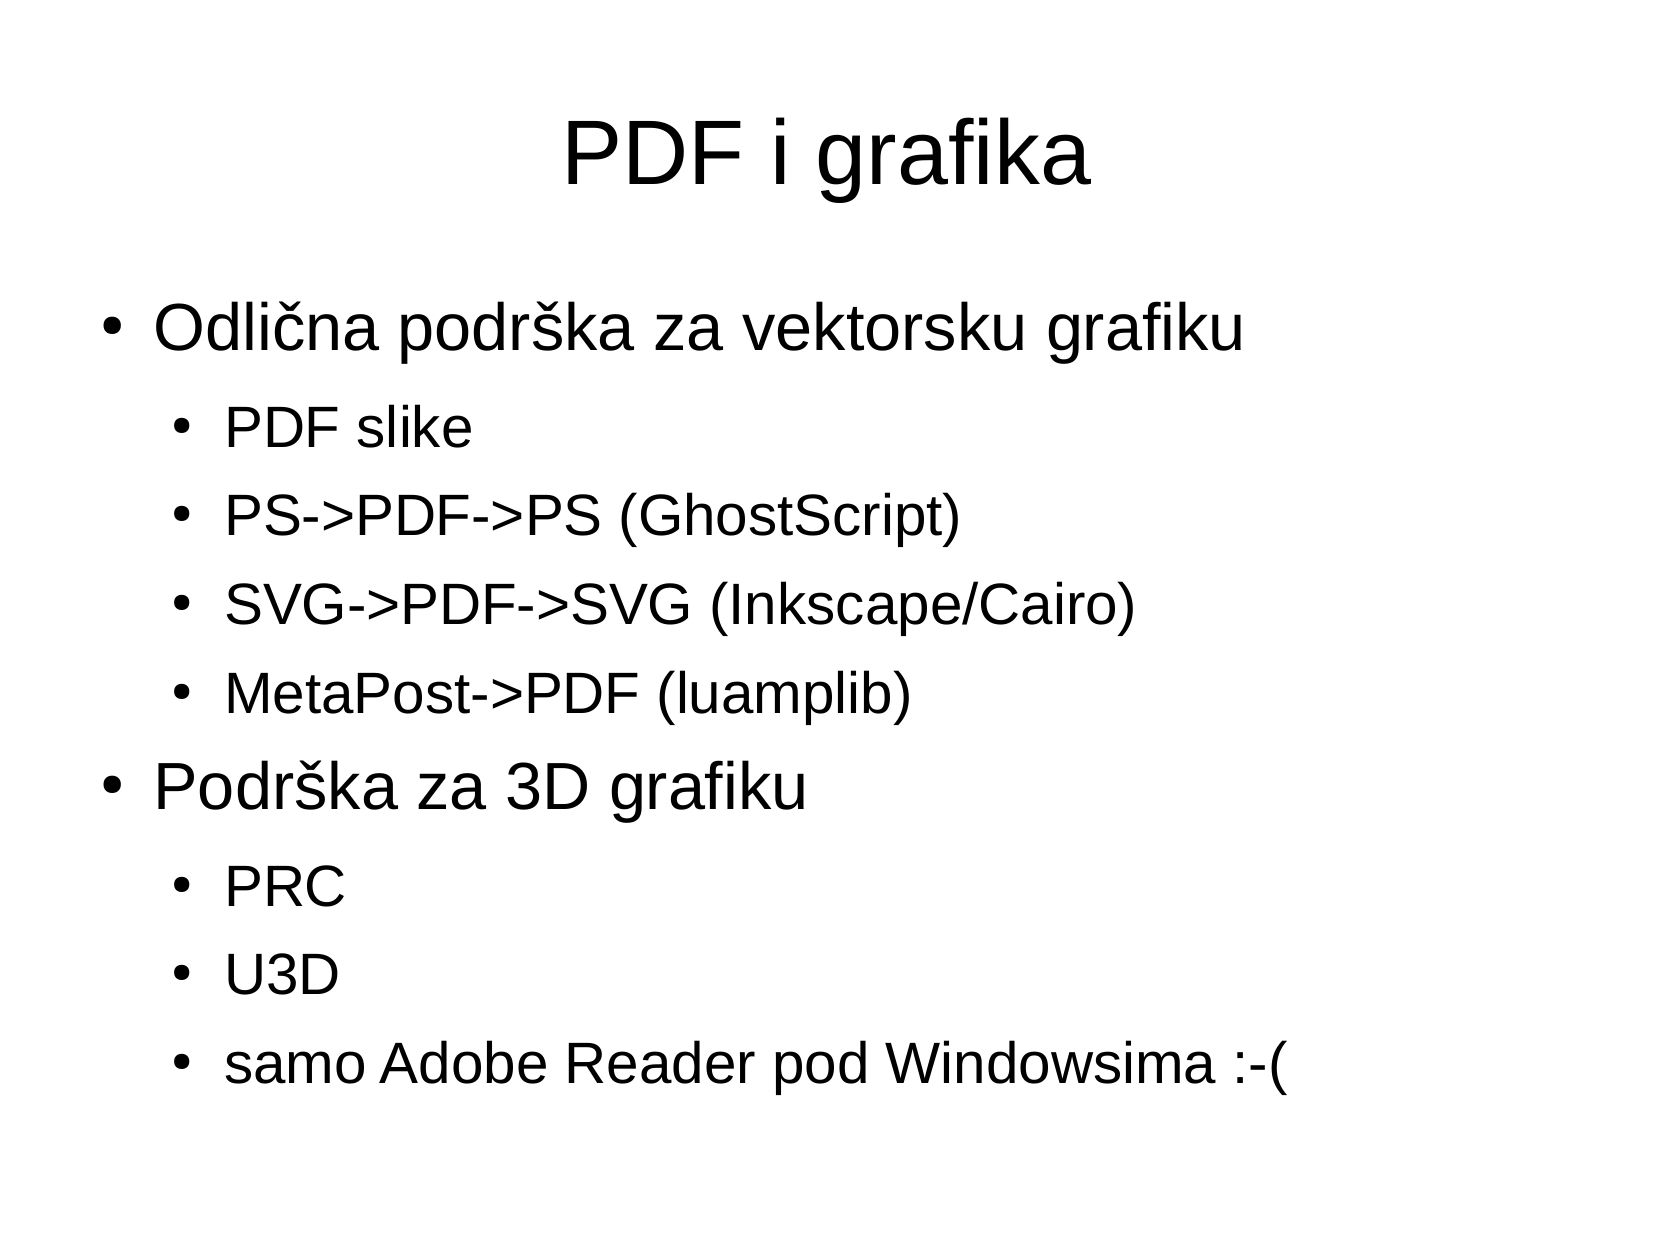

# PDF i grafika
Odlična podrška za vektorsku grafiku
PDF slike
PS->PDF->PS (GhostScript)
SVG->PDF->SVG (Inkscape/Cairo)
MetaPost->PDF (luamplib)
Podrška za 3D grafiku
PRC
U3D
samo Adobe Reader pod Windowsima :-(